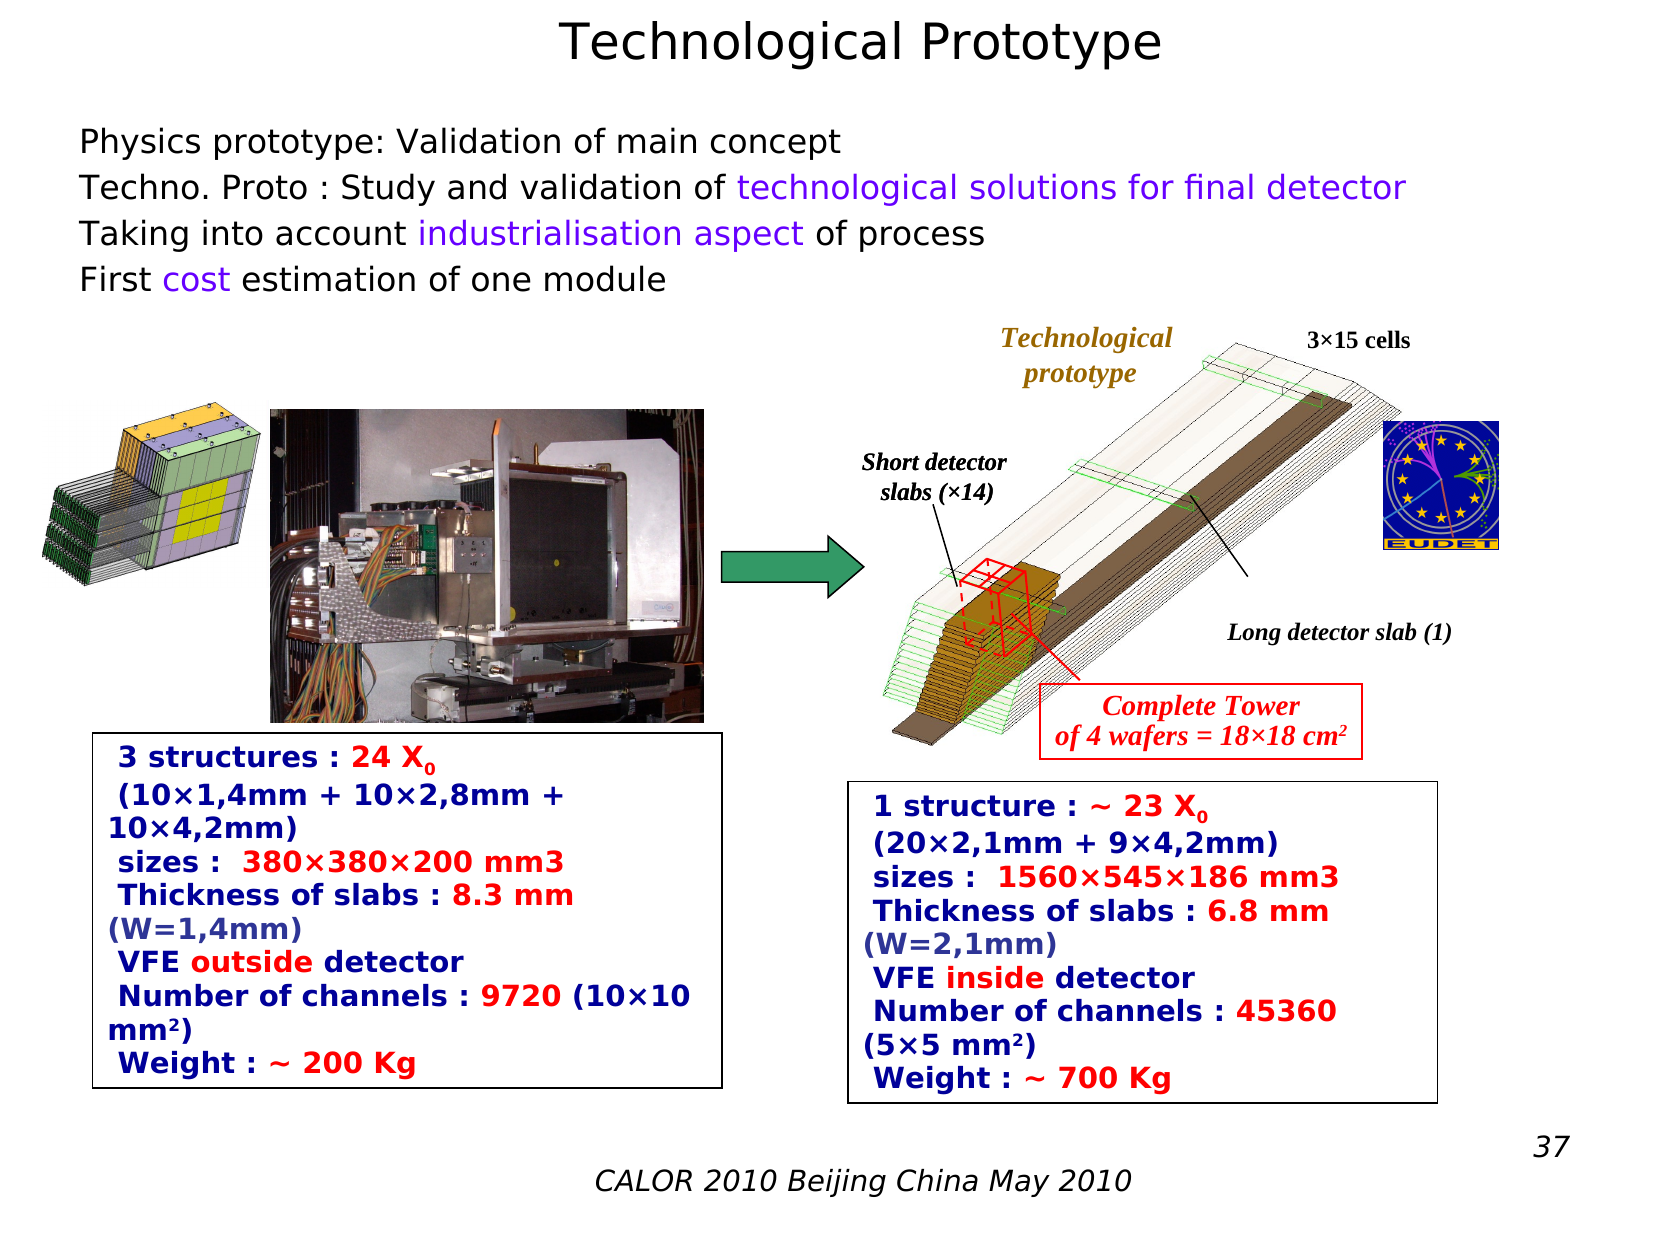

Technological Prototype
Physics prototype: Validation of main concept
Techno. Proto : Study and validation of technological solutions for final detector
Taking into account industrialisation aspect of process
First cost estimation of one module
Technological prototype
3×15 cells
Short detector
slabs (×14)‏
Short detector
slabs (×14)‏
Long detector slab (1)‏
Complete Tower
of 4 wafers = 18×18 cm2
 3 structures : 24 X0
 (10×1,4mm + 10×2,8mm + 10×4,2mm)‏
 sizes : 380×380×200 mm3
 Thickness of slabs : 8.3 mm (W=1,4mm)‏
 VFE outside detector
 Number of channels : 9720 (10×10 mm2)‏
 Weight : ~ 200 Kg
 1 structure : ~ 23 X0
 (20×2,1mm + 9×4,2mm)‏
 sizes : 1560×545×186 mm3
 Thickness of slabs : 6.8 mm (W=2,1mm)‏
 VFE inside detector
 Number of channels : 45360 (5×5 mm2)‏
 Weight : ~ 700 Kg
Comite d'evaluation
37